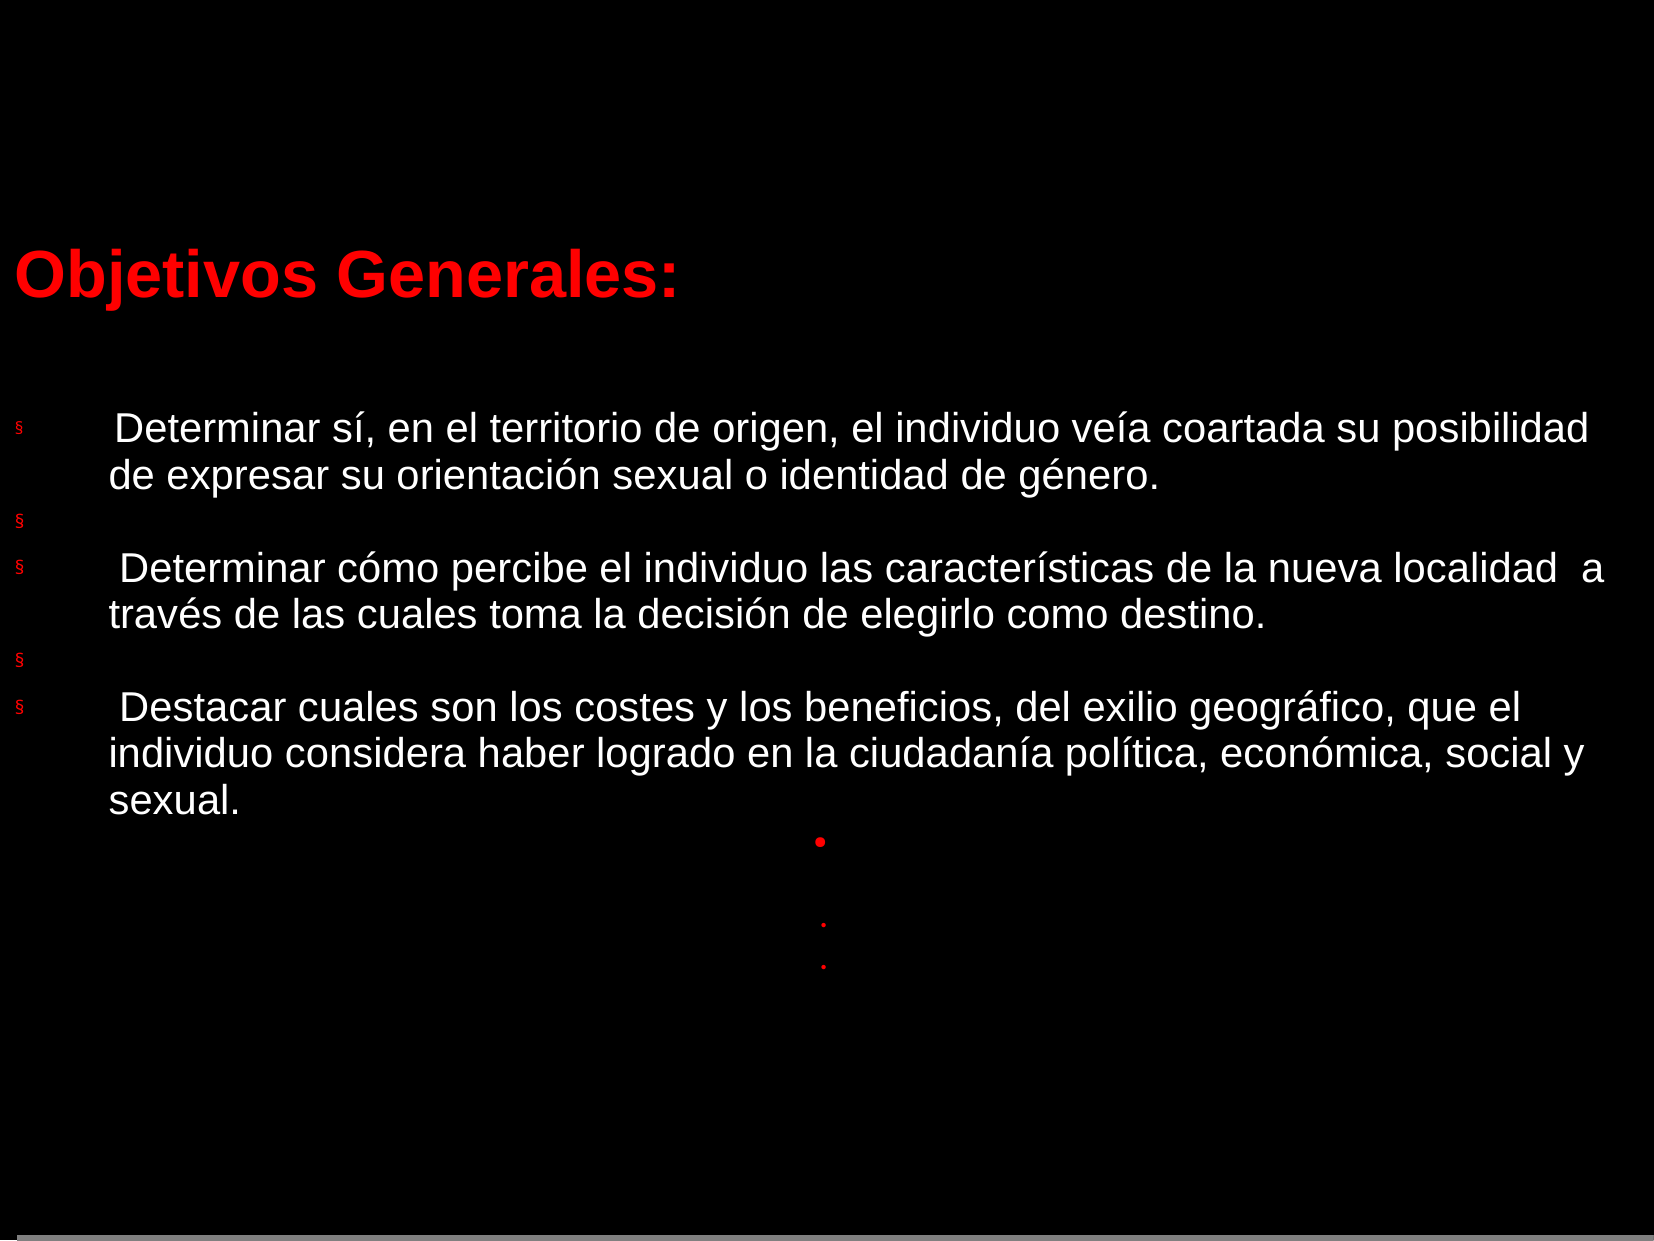

Objetivos Generales:
 Determinar sí, en el territorio de origen, el individuo veía coartada su posibilidad de expresar su orientación sexual o identidad de género.
 Determinar cómo percibe el individuo las características de la nueva localidad a través de las cuales toma la decisión de elegirlo como destino.
 Destacar cuales son los costes y los beneficios, del exilio geográfico, que el individuo considera haber logrado en la ciudadanía política, económica, social y sexual.